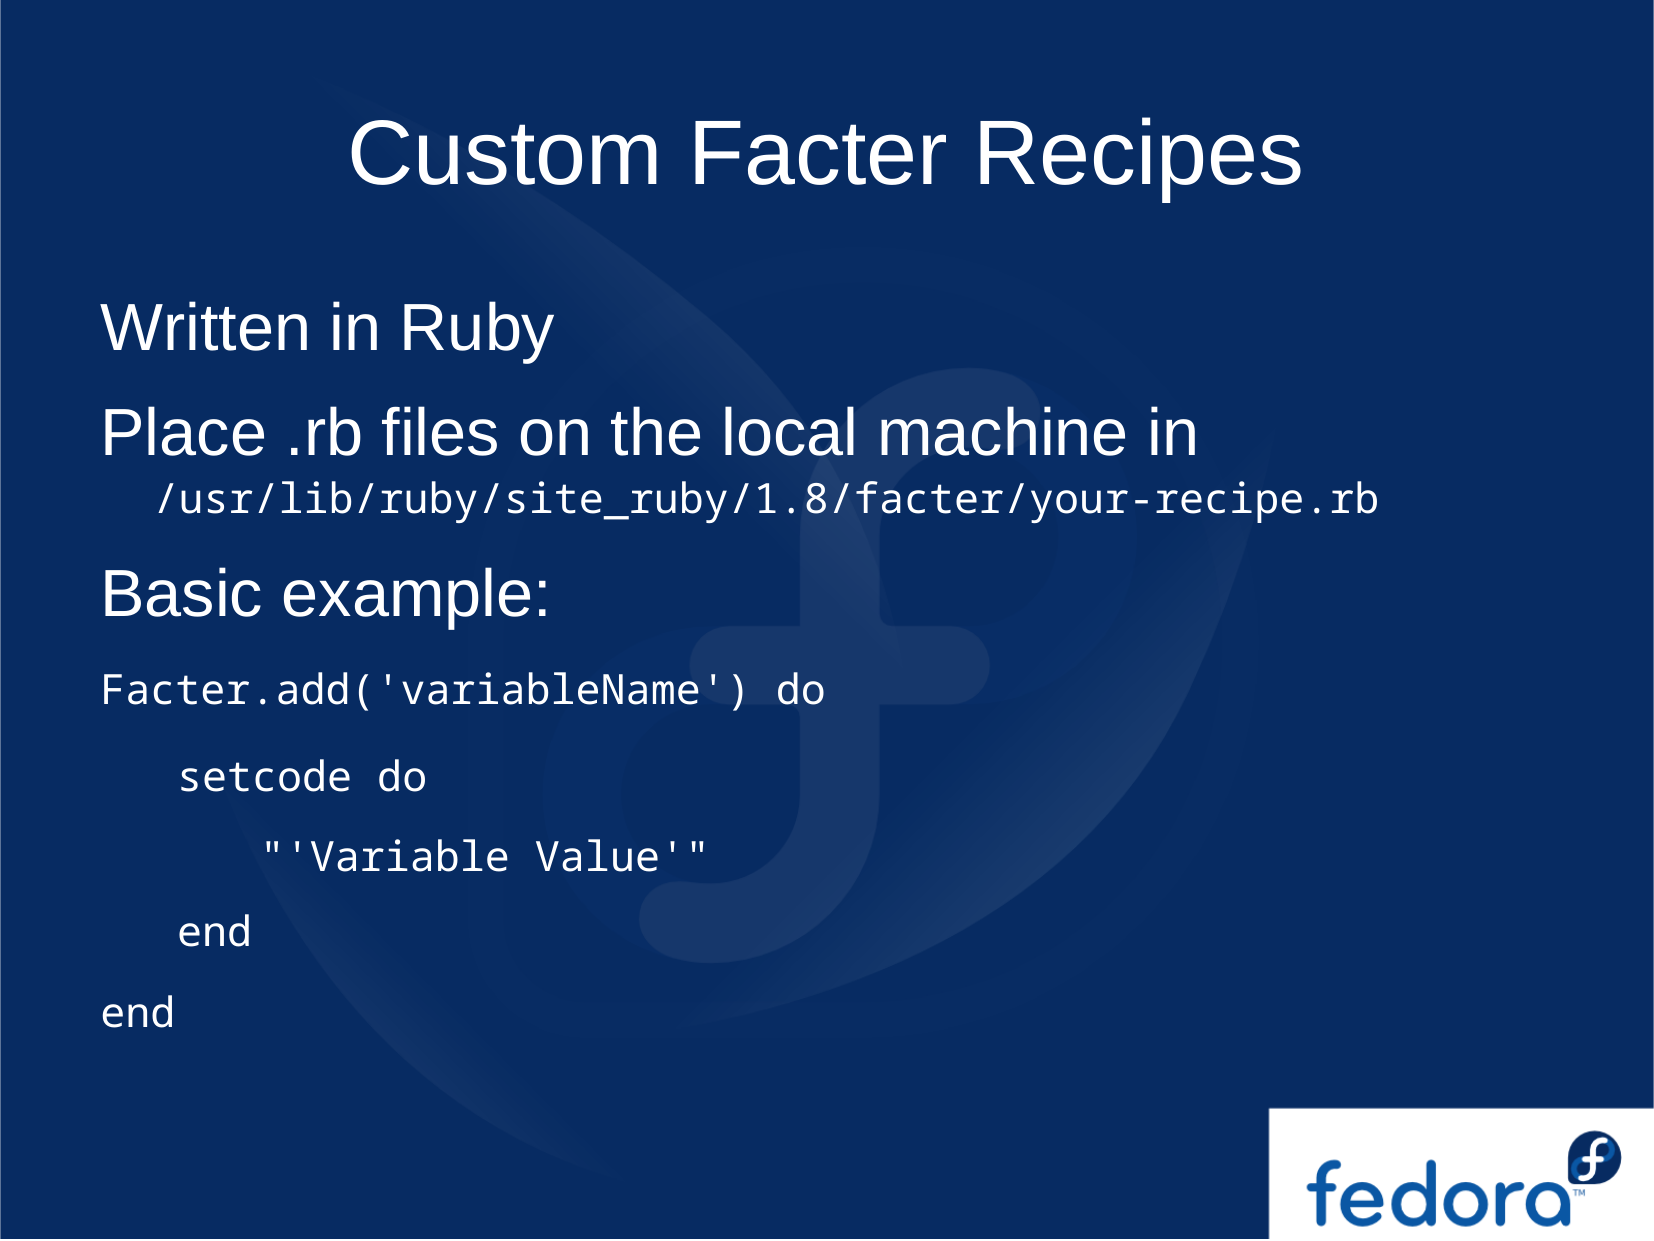

# Custom Facter Recipes
Written in Ruby
Place .rb files on the local machine in /usr/lib/ruby/site_ruby/1.8/facter/your-recipe.rb
Basic example:
Facter.add('variableName') do
setcode do
"'Variable Value'"
end
end